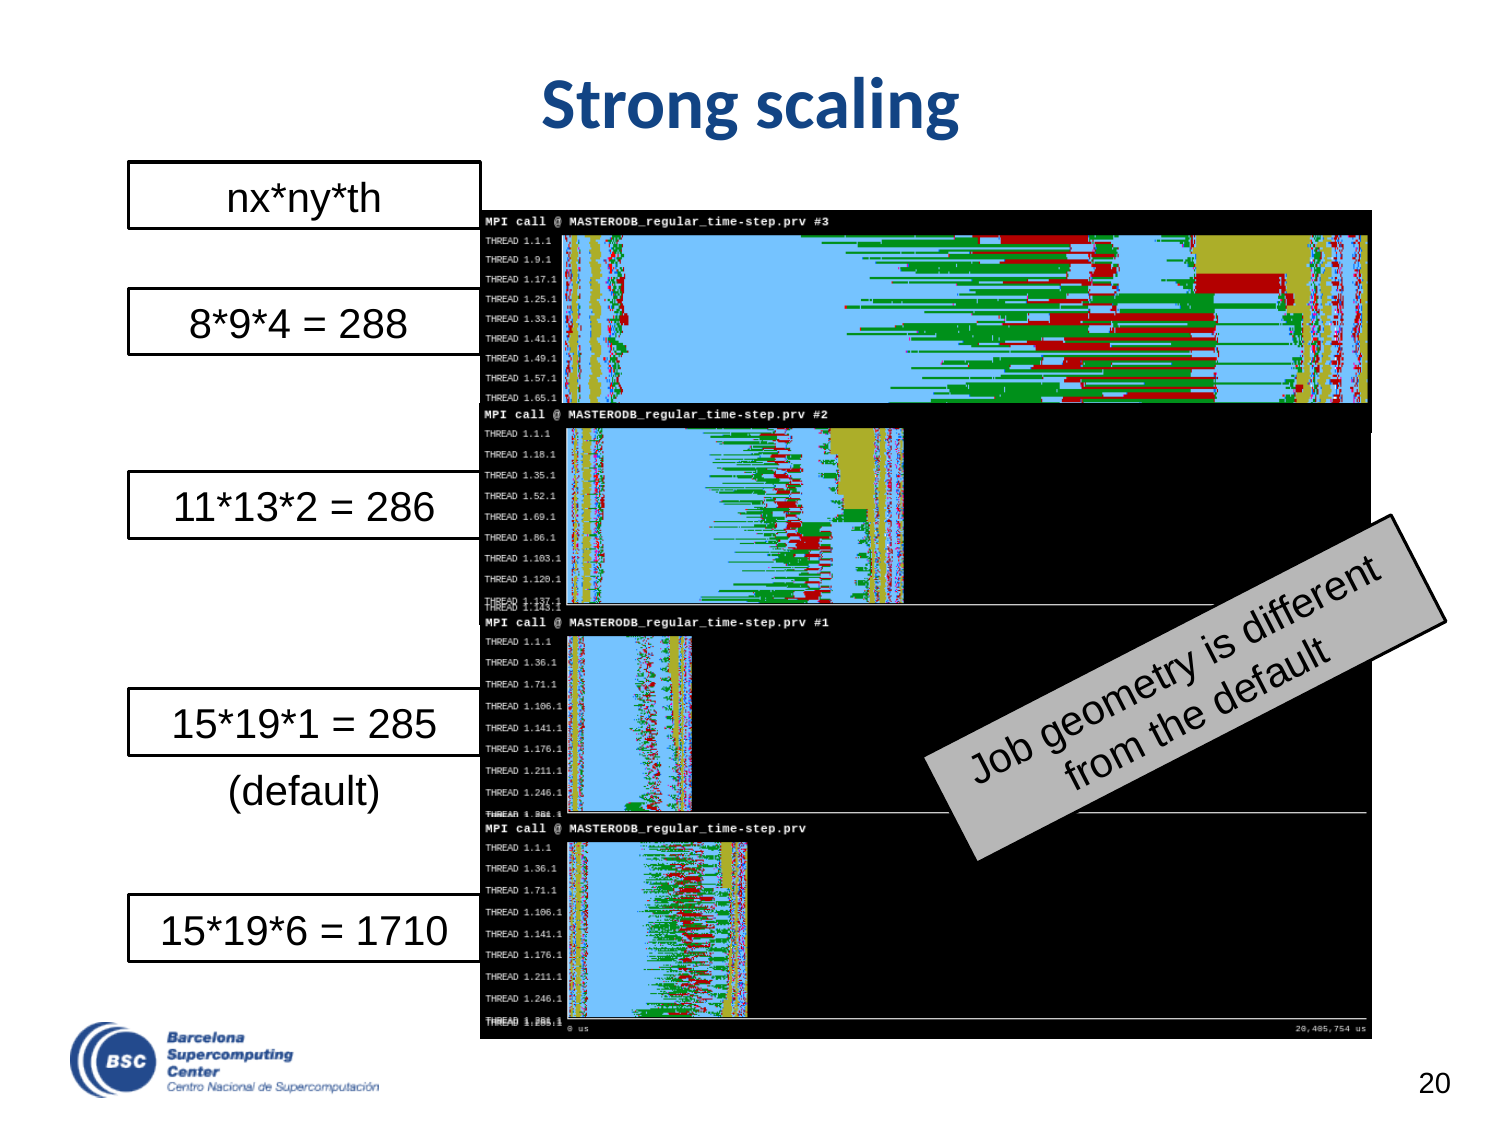

# Strong scaling
nx*ny*th
8*9*4 = 288
11*13*2 = 286
Job geometry is different from the default
15*19*1 = 285
(default)
15*19*6 = 1710